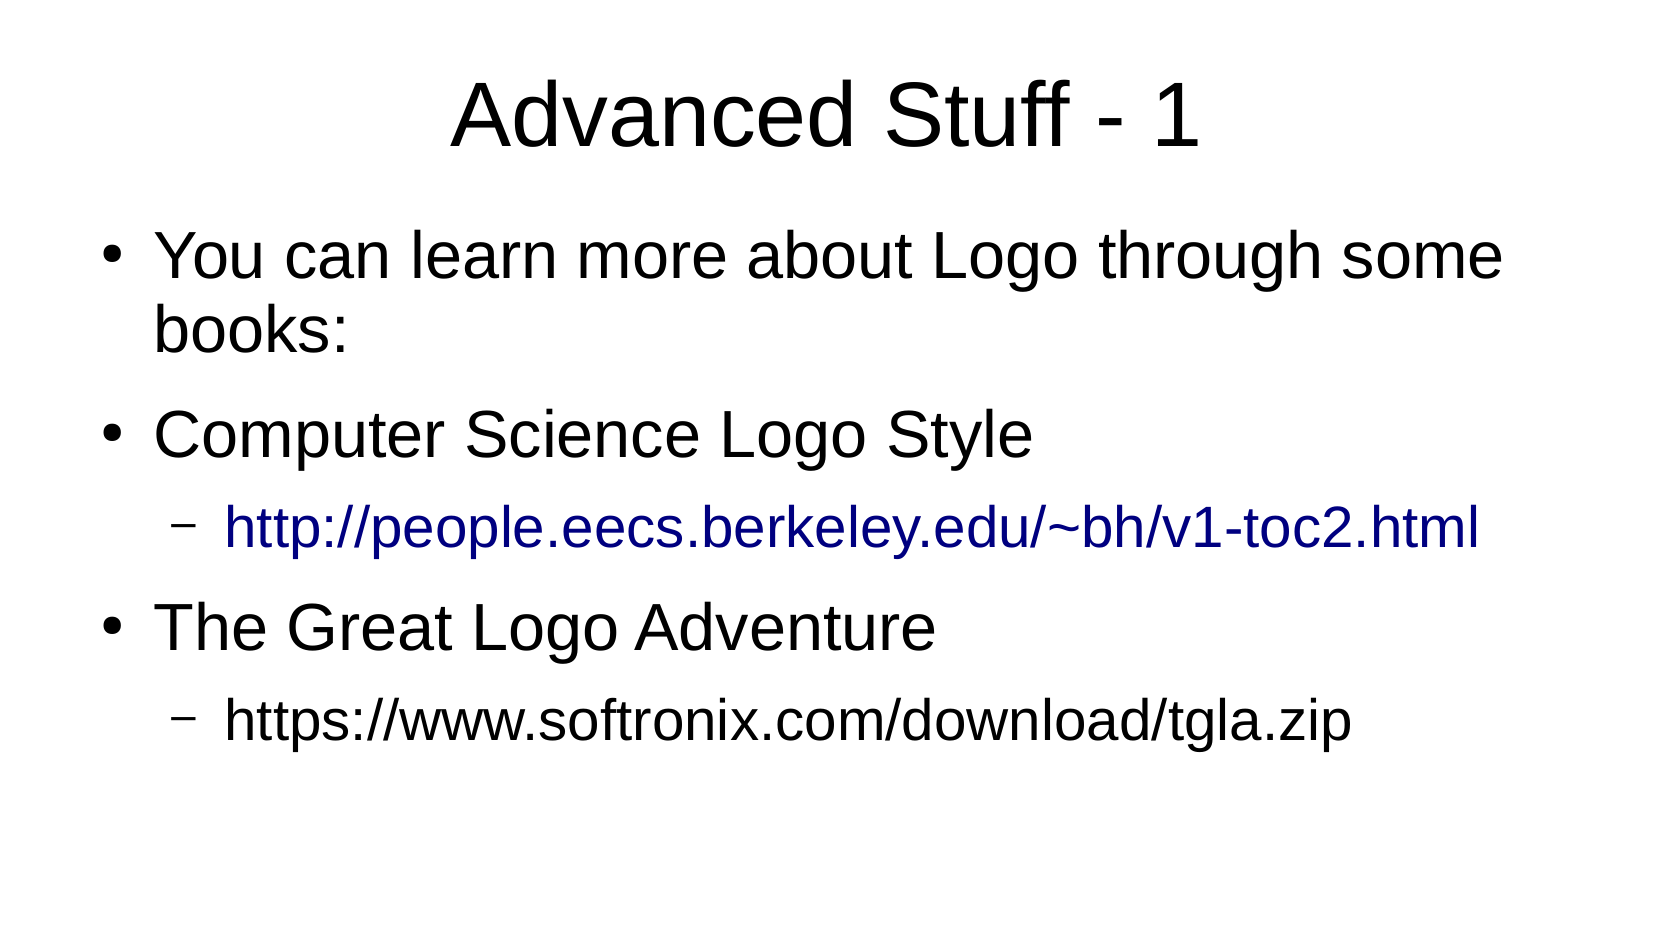

# Advanced Stuff - 1
You can learn more about Logo through some books:
Computer Science Logo Style
http://people.eecs.berkeley.edu/~bh/v1-toc2.html
The Great Logo Adventure
https://www.softronix.com/download/tgla.zip